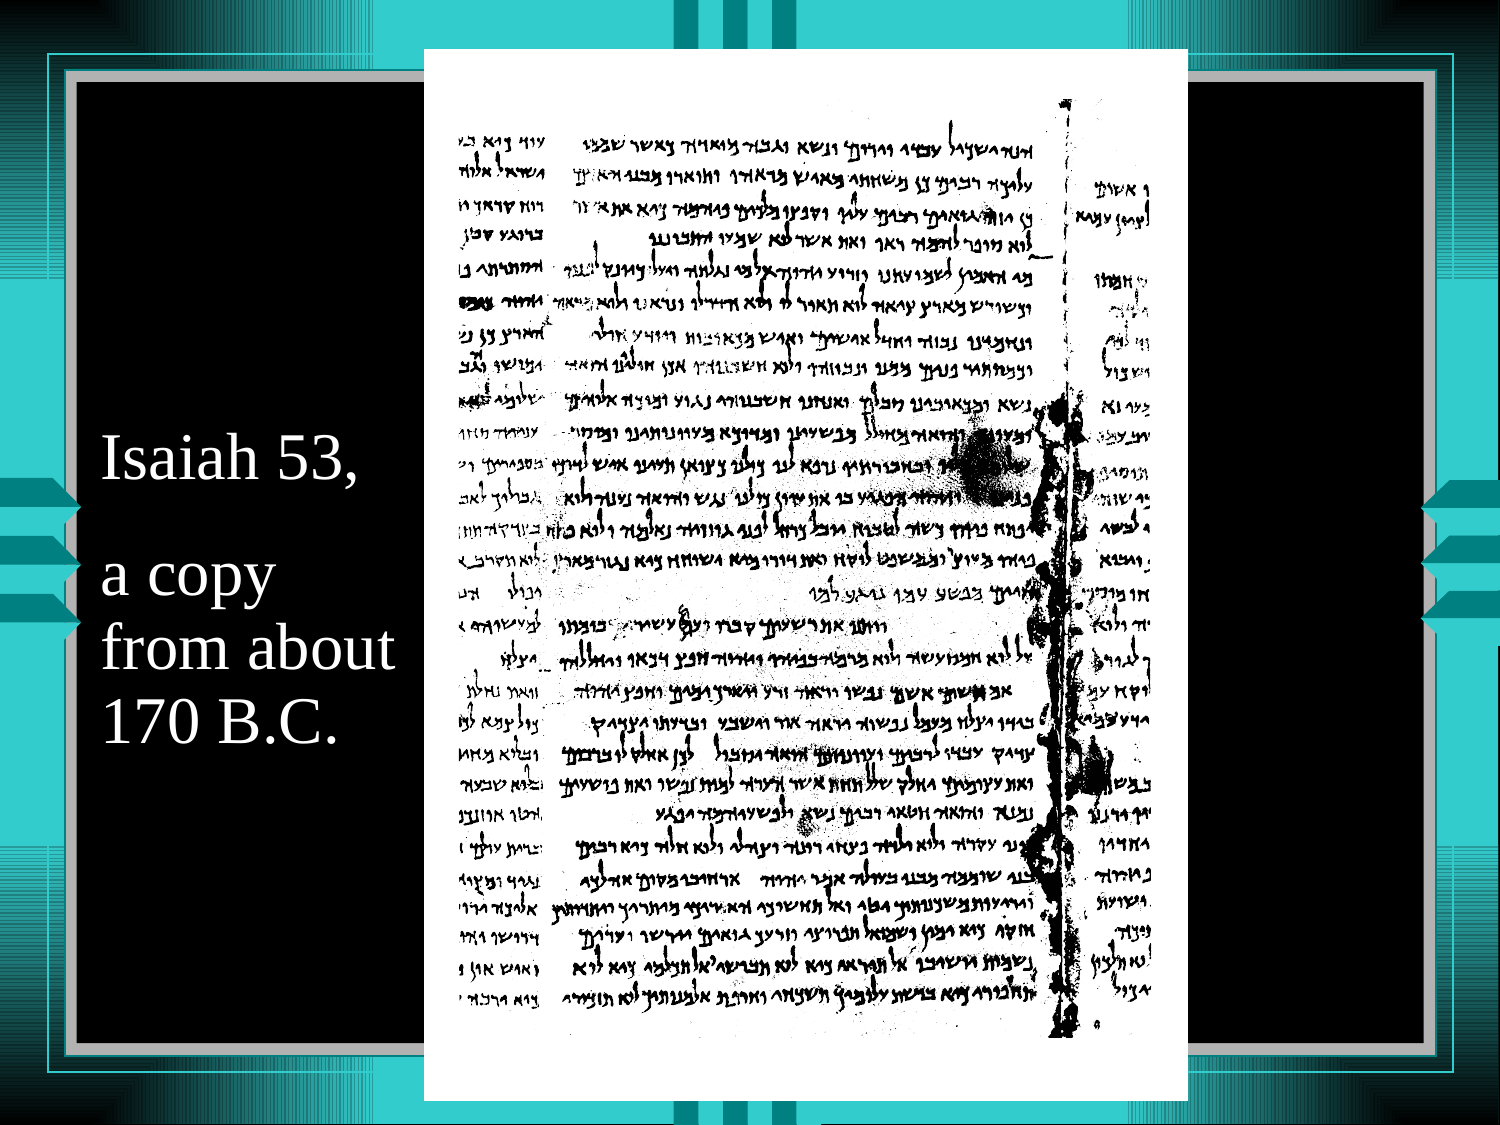

#
Isaiah 53,
a copy from about 170 B.C.